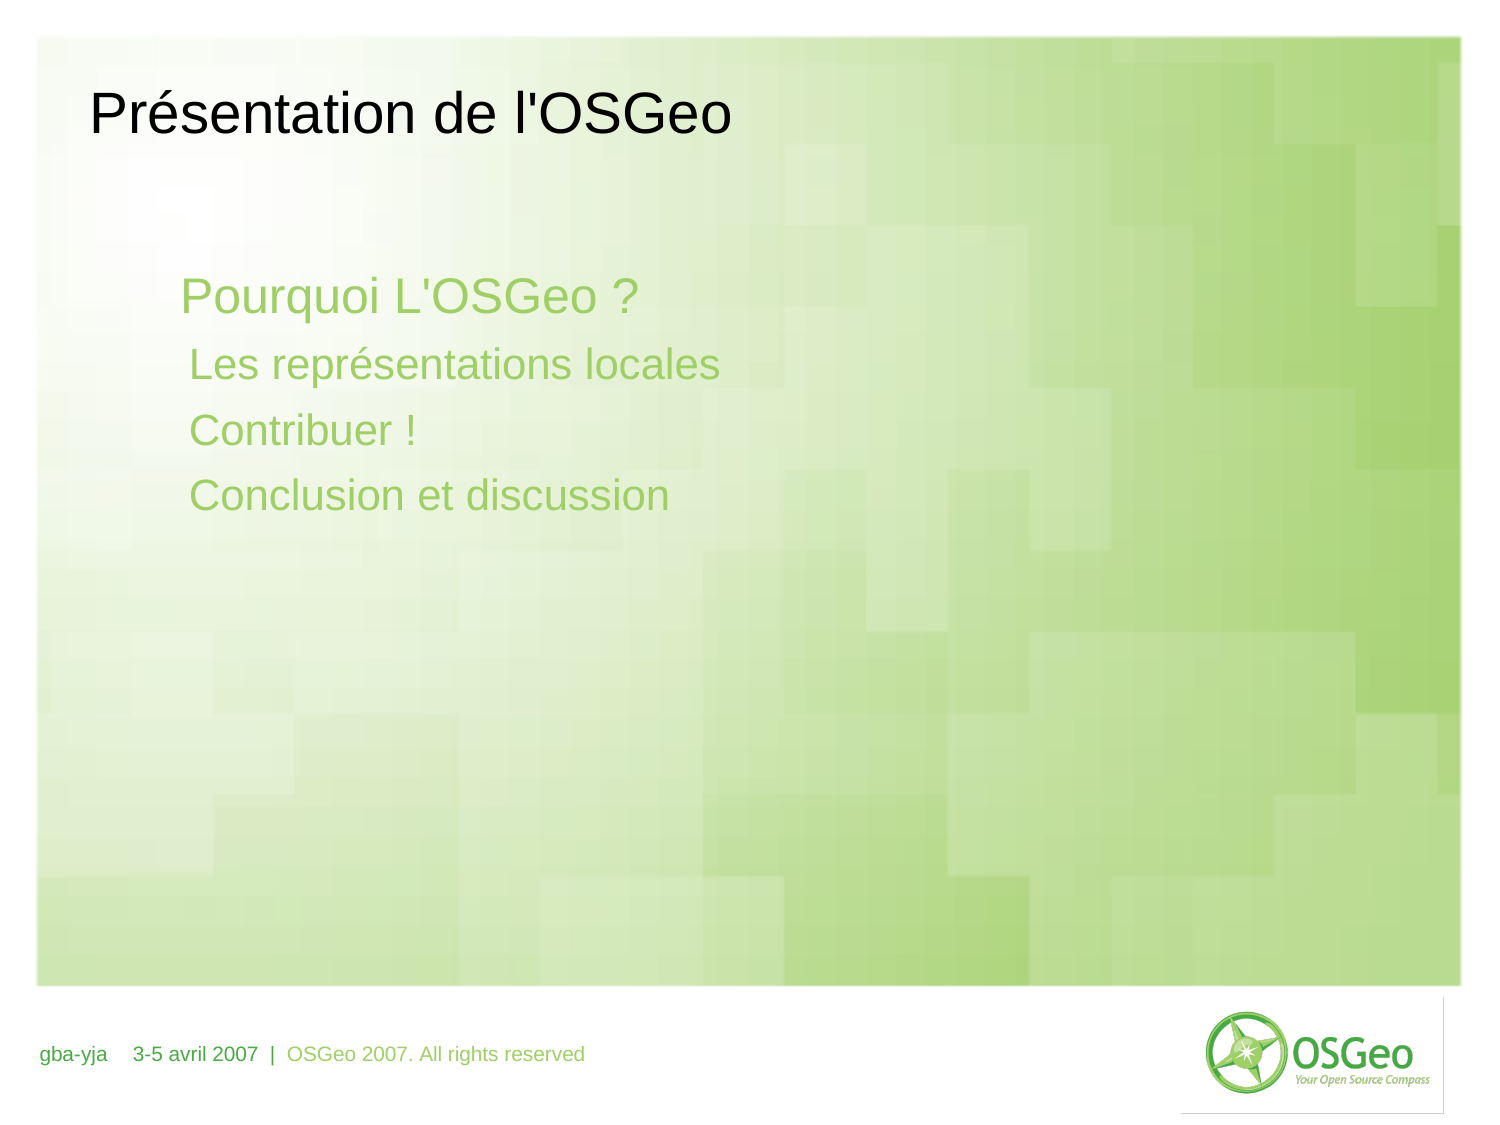

Présentation de l'OSGeo
 Pourquoi L'OSGeo ?
 Les représentations locales
 Contribuer !
 Conclusion et discussion
gba-yja
3-5 avril 2007 | OSGeo 2007. All rights reserved